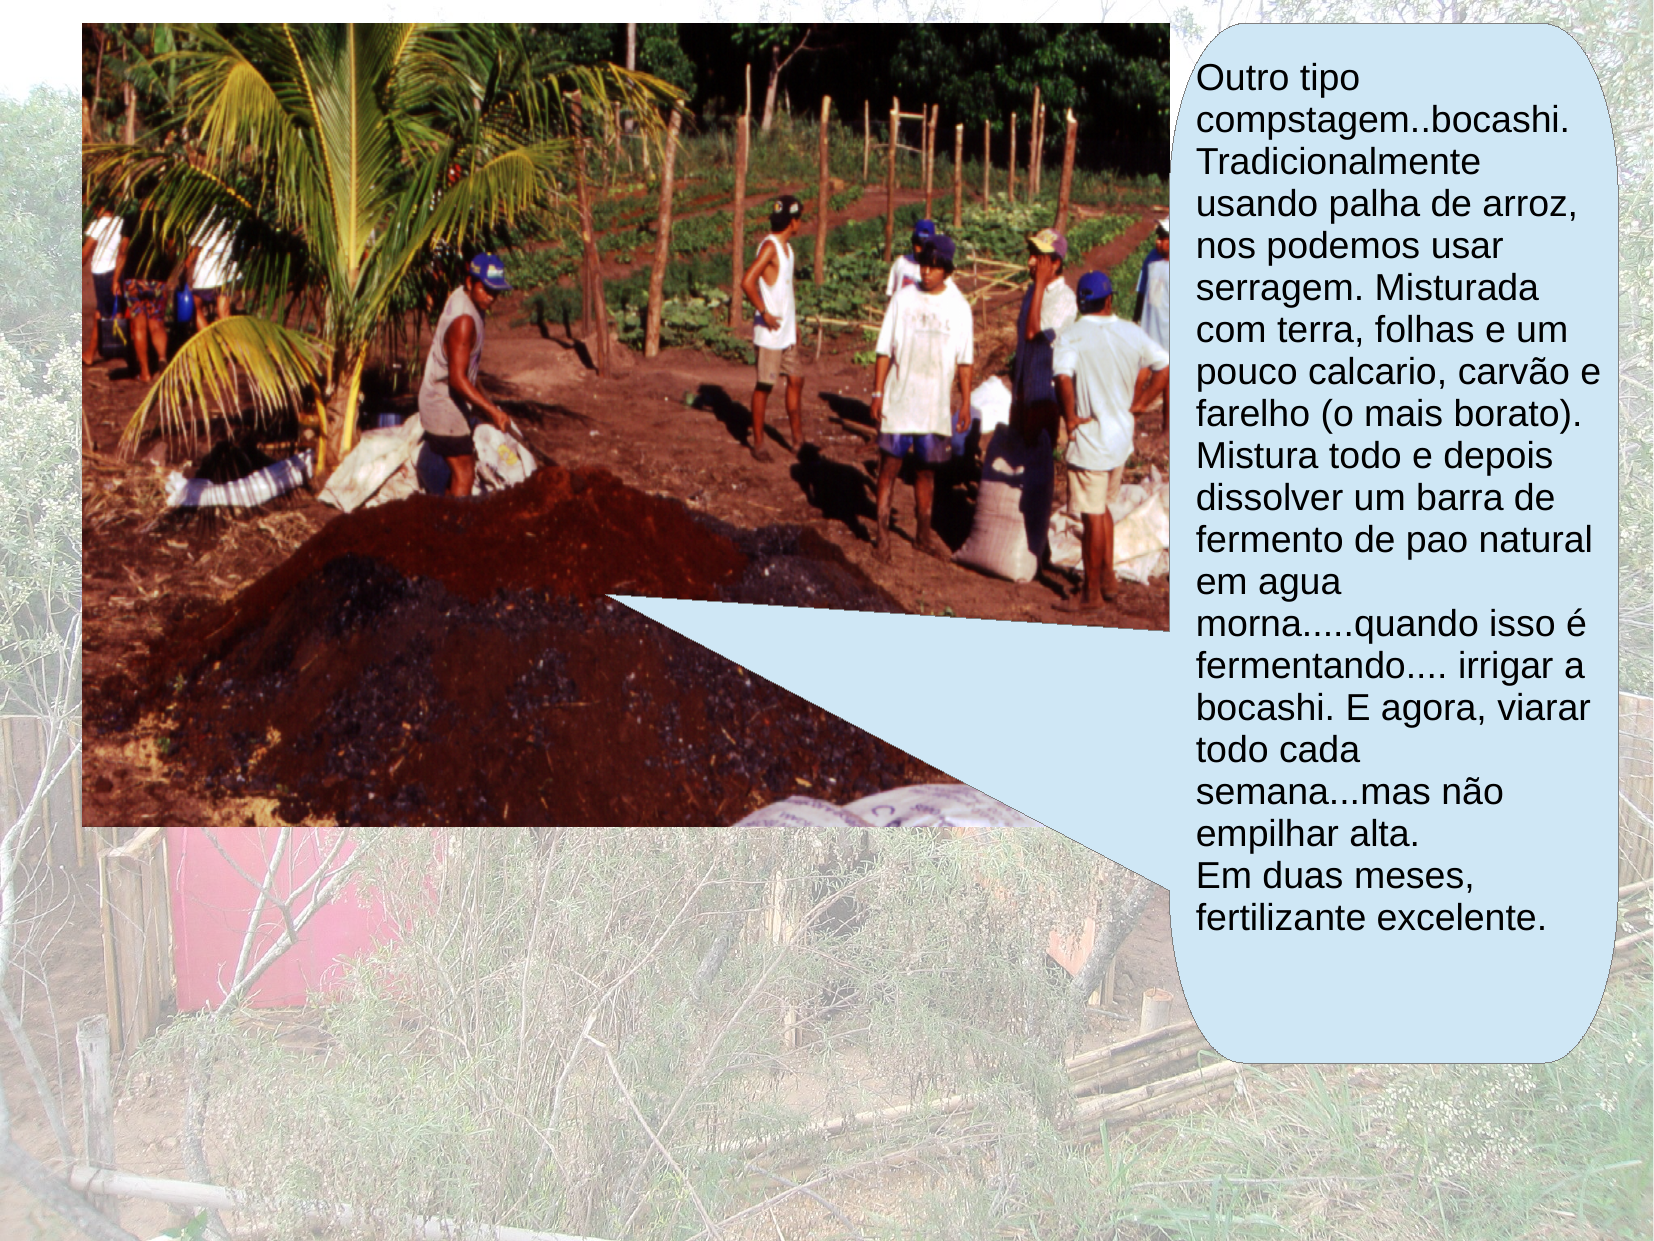

#
Outro tipo compstagem..bocashi. Tradicionalmente usando palha de arroz, nos podemos usar serragem. Misturada com terra, folhas e um pouco calcario, carvão e farelho (o mais borato). Mistura todo e depois dissolver um barra de fermento de pao natural em agua morna.....quando isso é fermentando.... irrigar a bocashi. E agora, viarar todo cada semana...mas não empilhar alta.
Em duas meses, fertilizante excelente.